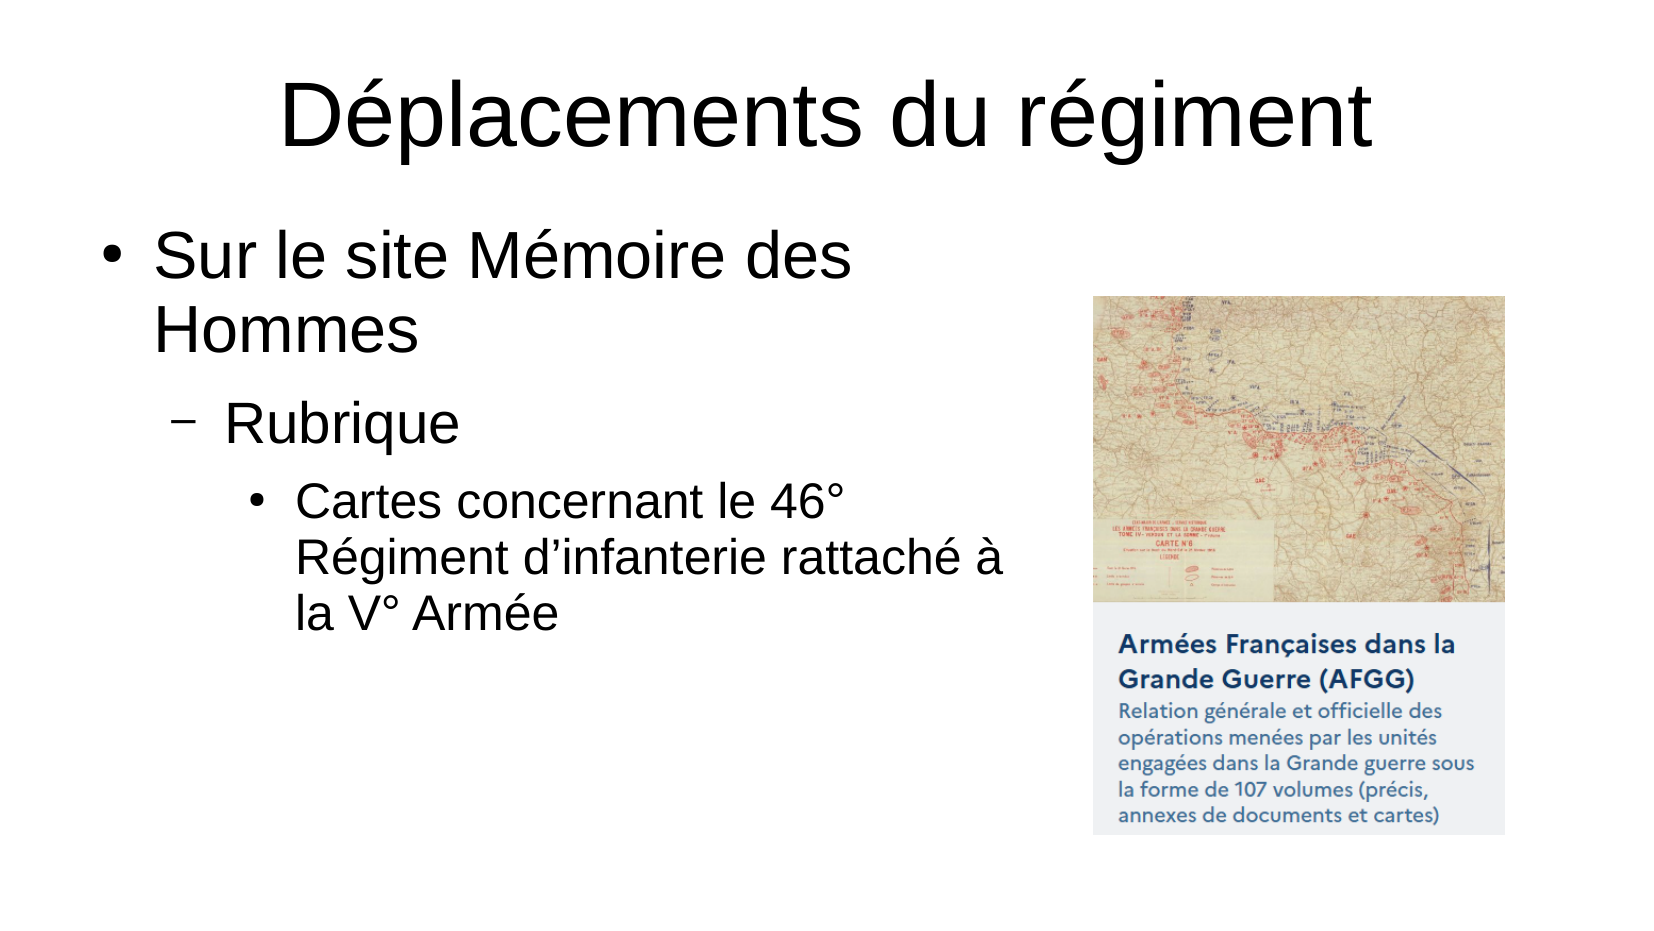

# Déplacements du régiment
Sur le site Mémoire des Hommes
Rubrique
Cartes concernant le 46° Régiment d’infanterie rattaché à la V° Armée